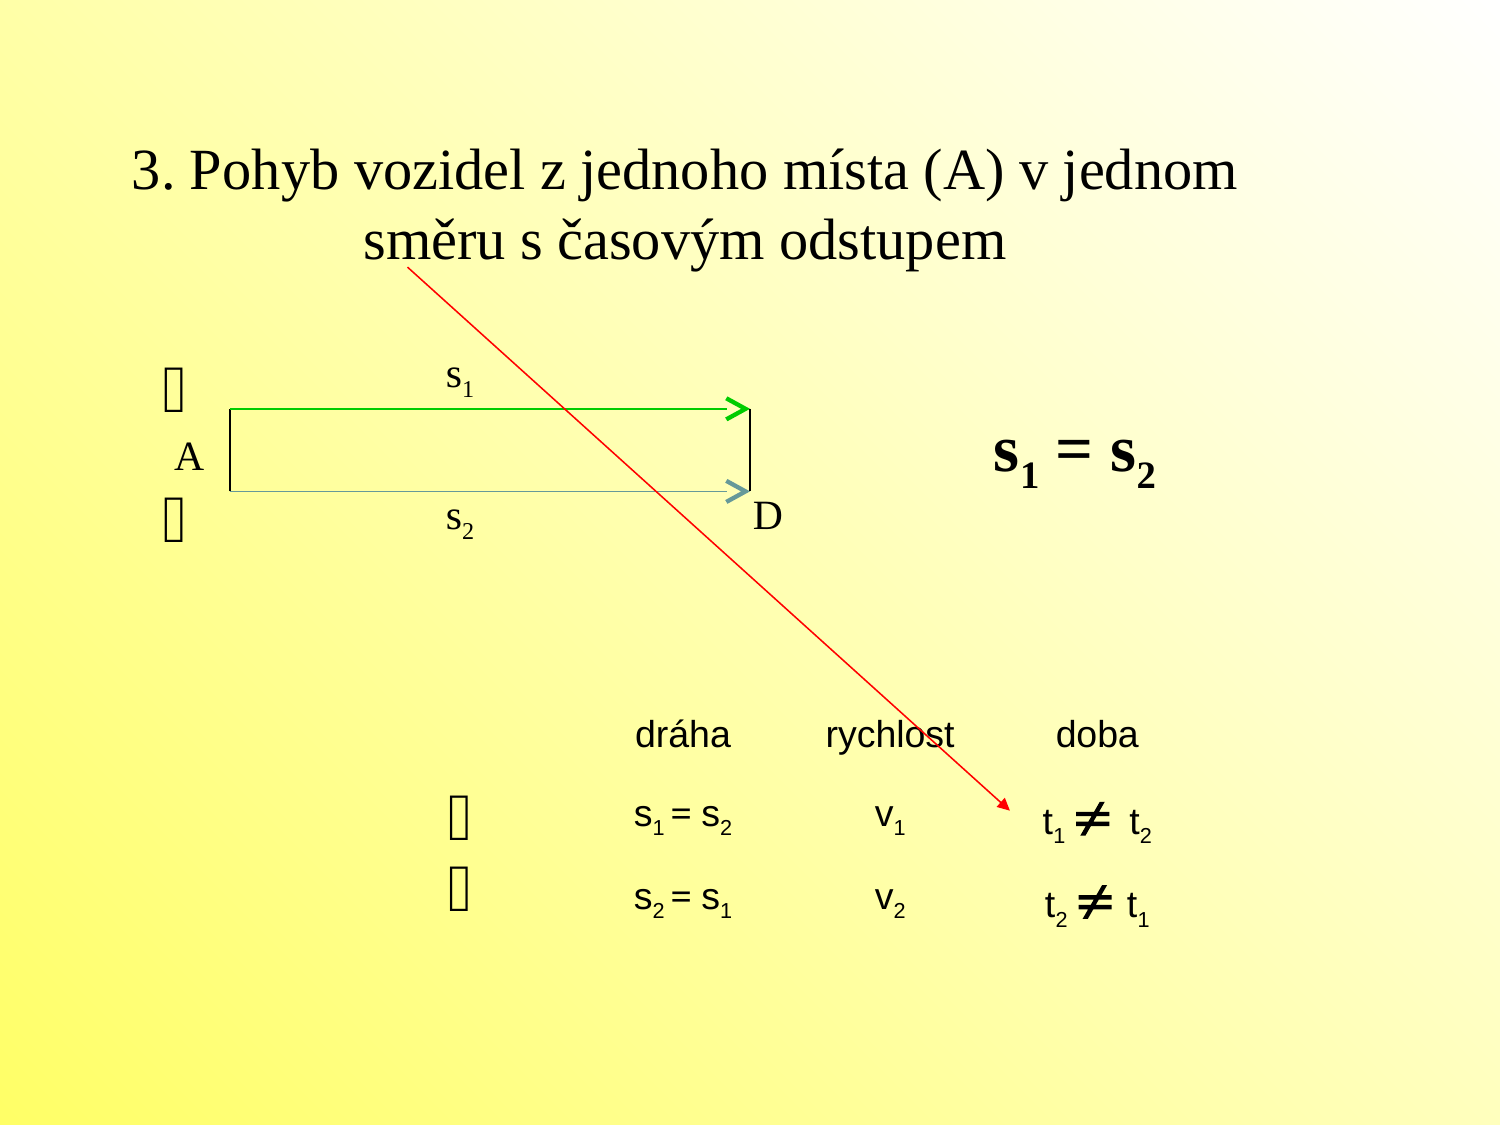

3. Pohyb vozidel z jednoho místa (A) v jednom směru s časovým odstupem

s1
 s1 = s2
A

s2
D
| | dráha | rychlost | doba |
| --- | --- | --- | --- |
| | s1 = s2 | v1 | t1  t2 |
| | s2 = s1 | v2 | t2  t1 |

